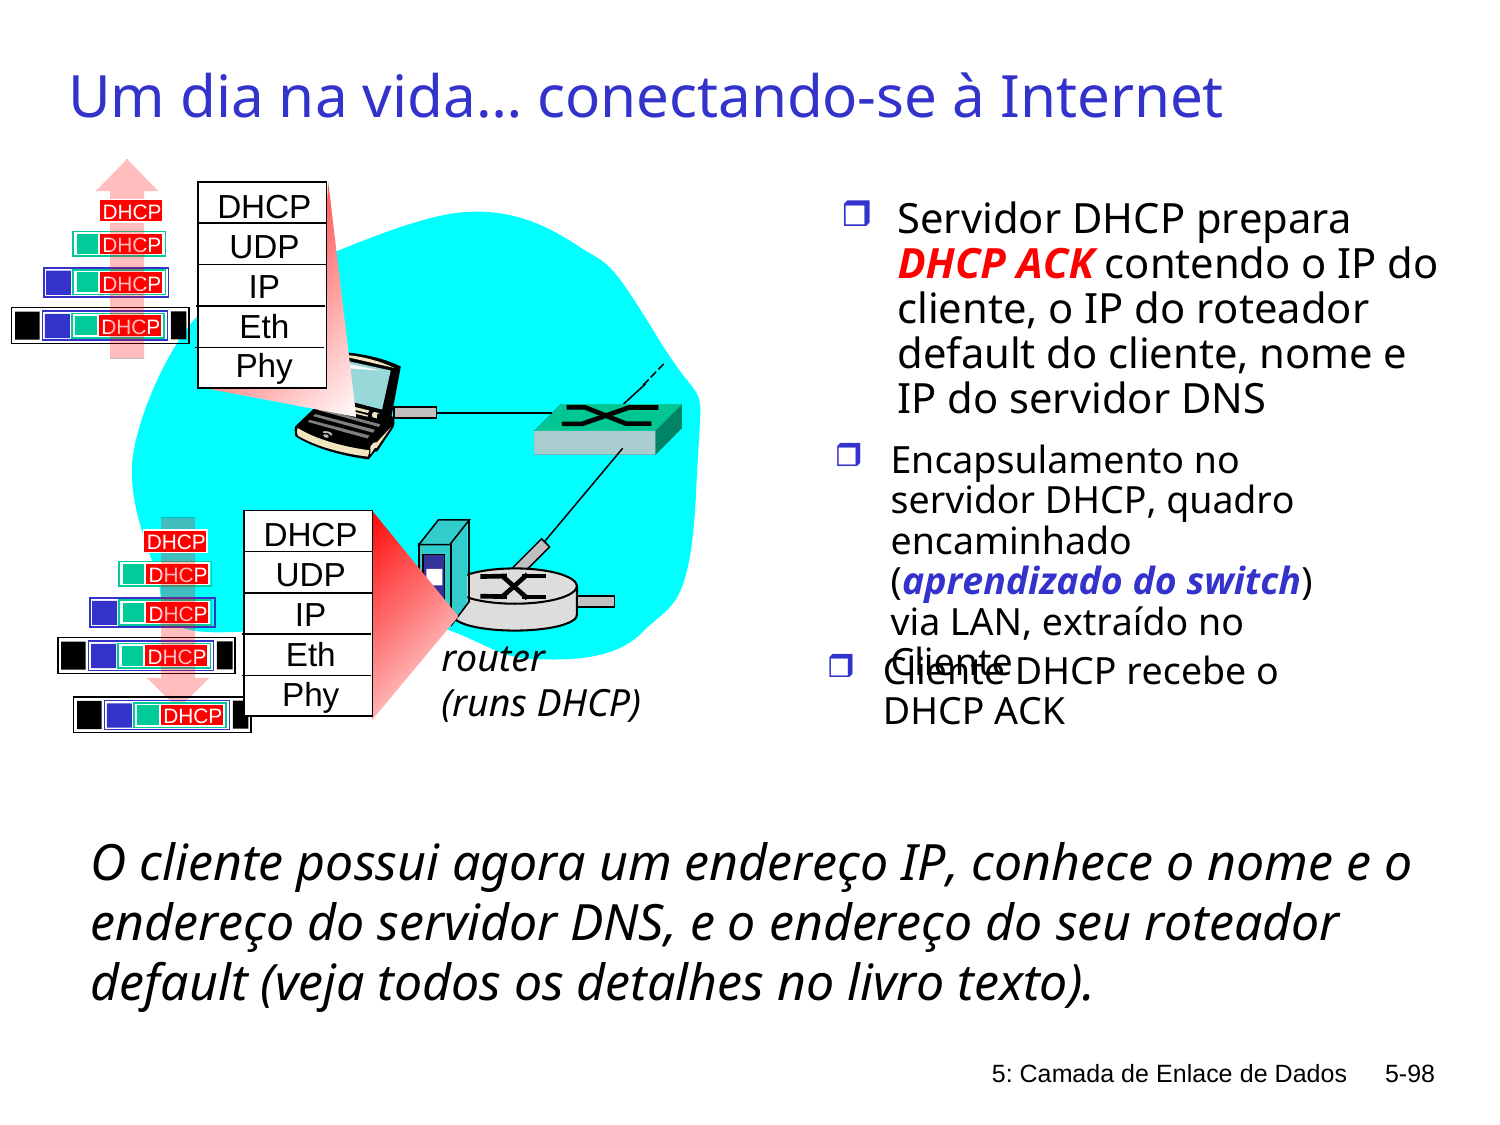

Um dia na vida… conectando-se à Internet
DHCP
DHCP
DHCP
DHCP
DHCP
UDP
IP
Eth
Phy
# Servidor DHCP prepara DHCP ACK contendo o IP do cliente, o IP do roteador default do cliente, nome e IP do servidor DNS
Encapsulamento no servidor DHCP, quadro encaminhado (aprendizado do switch) via LAN, extraído no Cliente
DHCP
UDP
IP
Eth
Phy
DHCP
DHCP
DHCP
DHCP
router
(runs DHCP)
Cliente DHCP recebe o DHCP ACK
DHCP
O cliente possui agora um endereço IP, conhece o nome e o
endereço do servidor DNS, e o endereço do seu roteador
default (veja todos os detalhes no livro texto).
5: Camada de Enlace de Dados